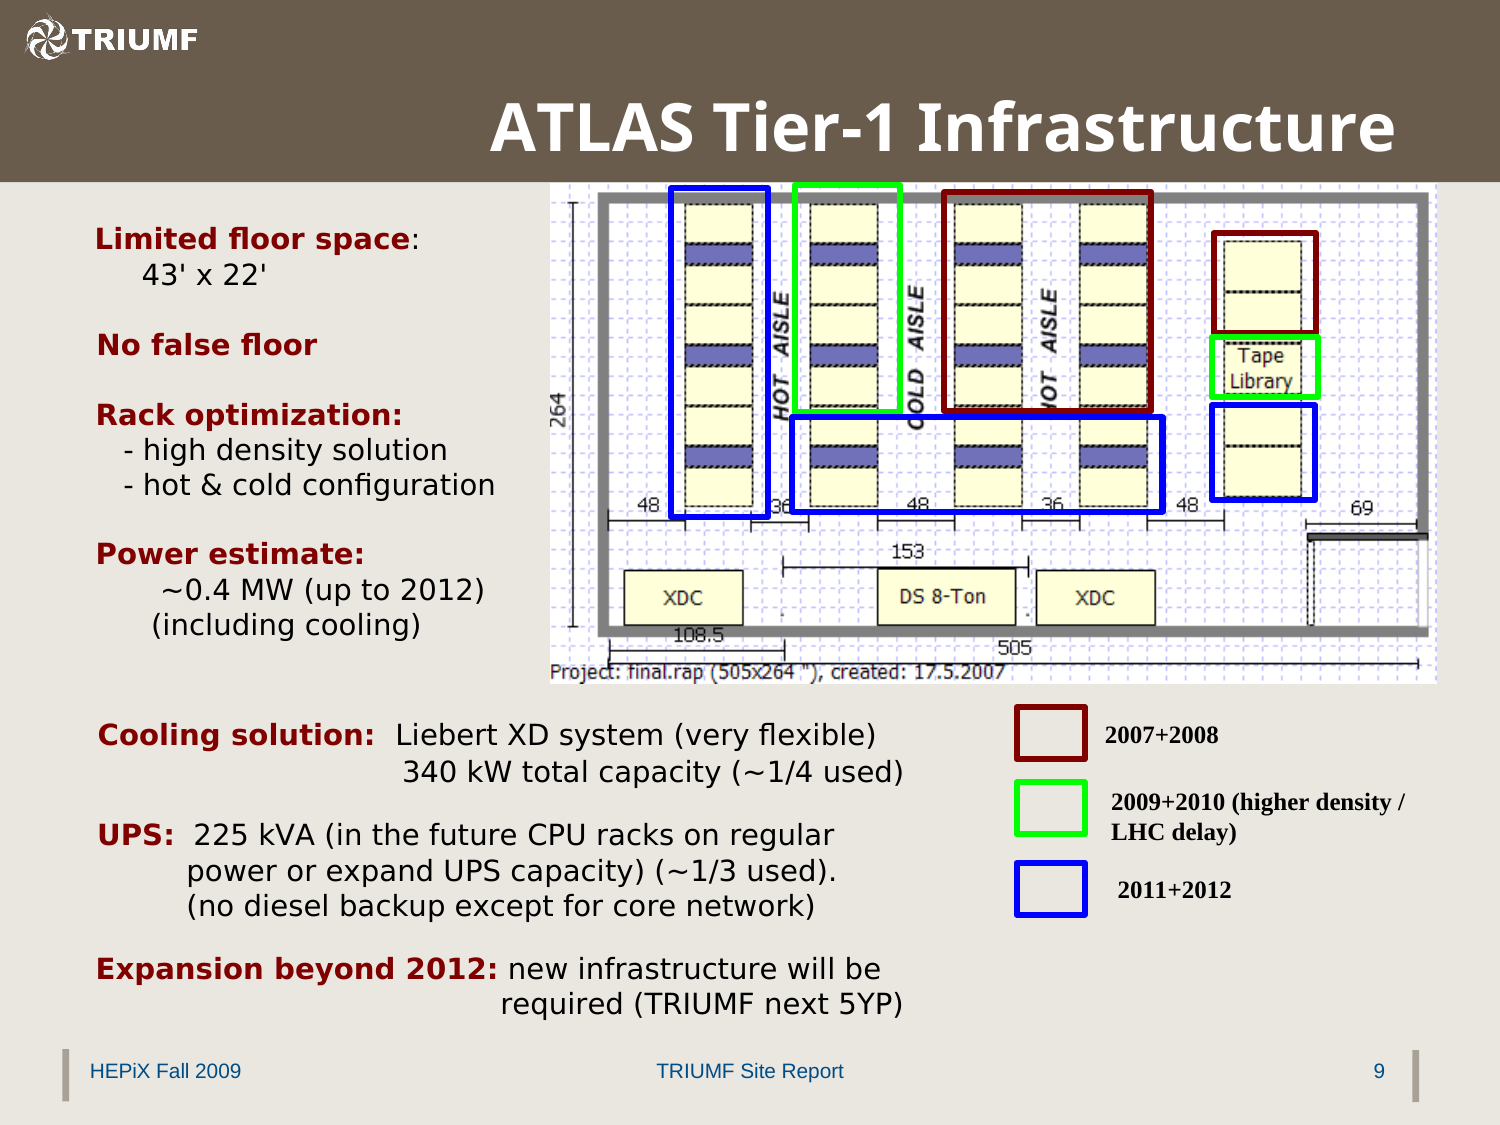

# ATLAS Tier-1 Infrastructure
 Limited floor space:
 43' x 22'
 No false floor
 Rack optimization:
 - high density solution
 - hot & cold configuration
 Power estimate:
 ~0.4 MW (up to 2012)
 (including cooling)
 Cooling solution: Liebert XD system (very flexible) 340 kW total capacity (~1/4 used)
2007+2008
2009+2010 (higher density / LHC delay)
 UPS: 225 kVA (in the future CPU racks on regular power or expand UPS capacity) (~1/3 used). (no diesel backup except for core network)
 Expansion beyond 2012: new infrastructure will be required (TRIUMF next 5YP)
 2011+2012
HEPiX Fall 2009
TRIUMF Site Report